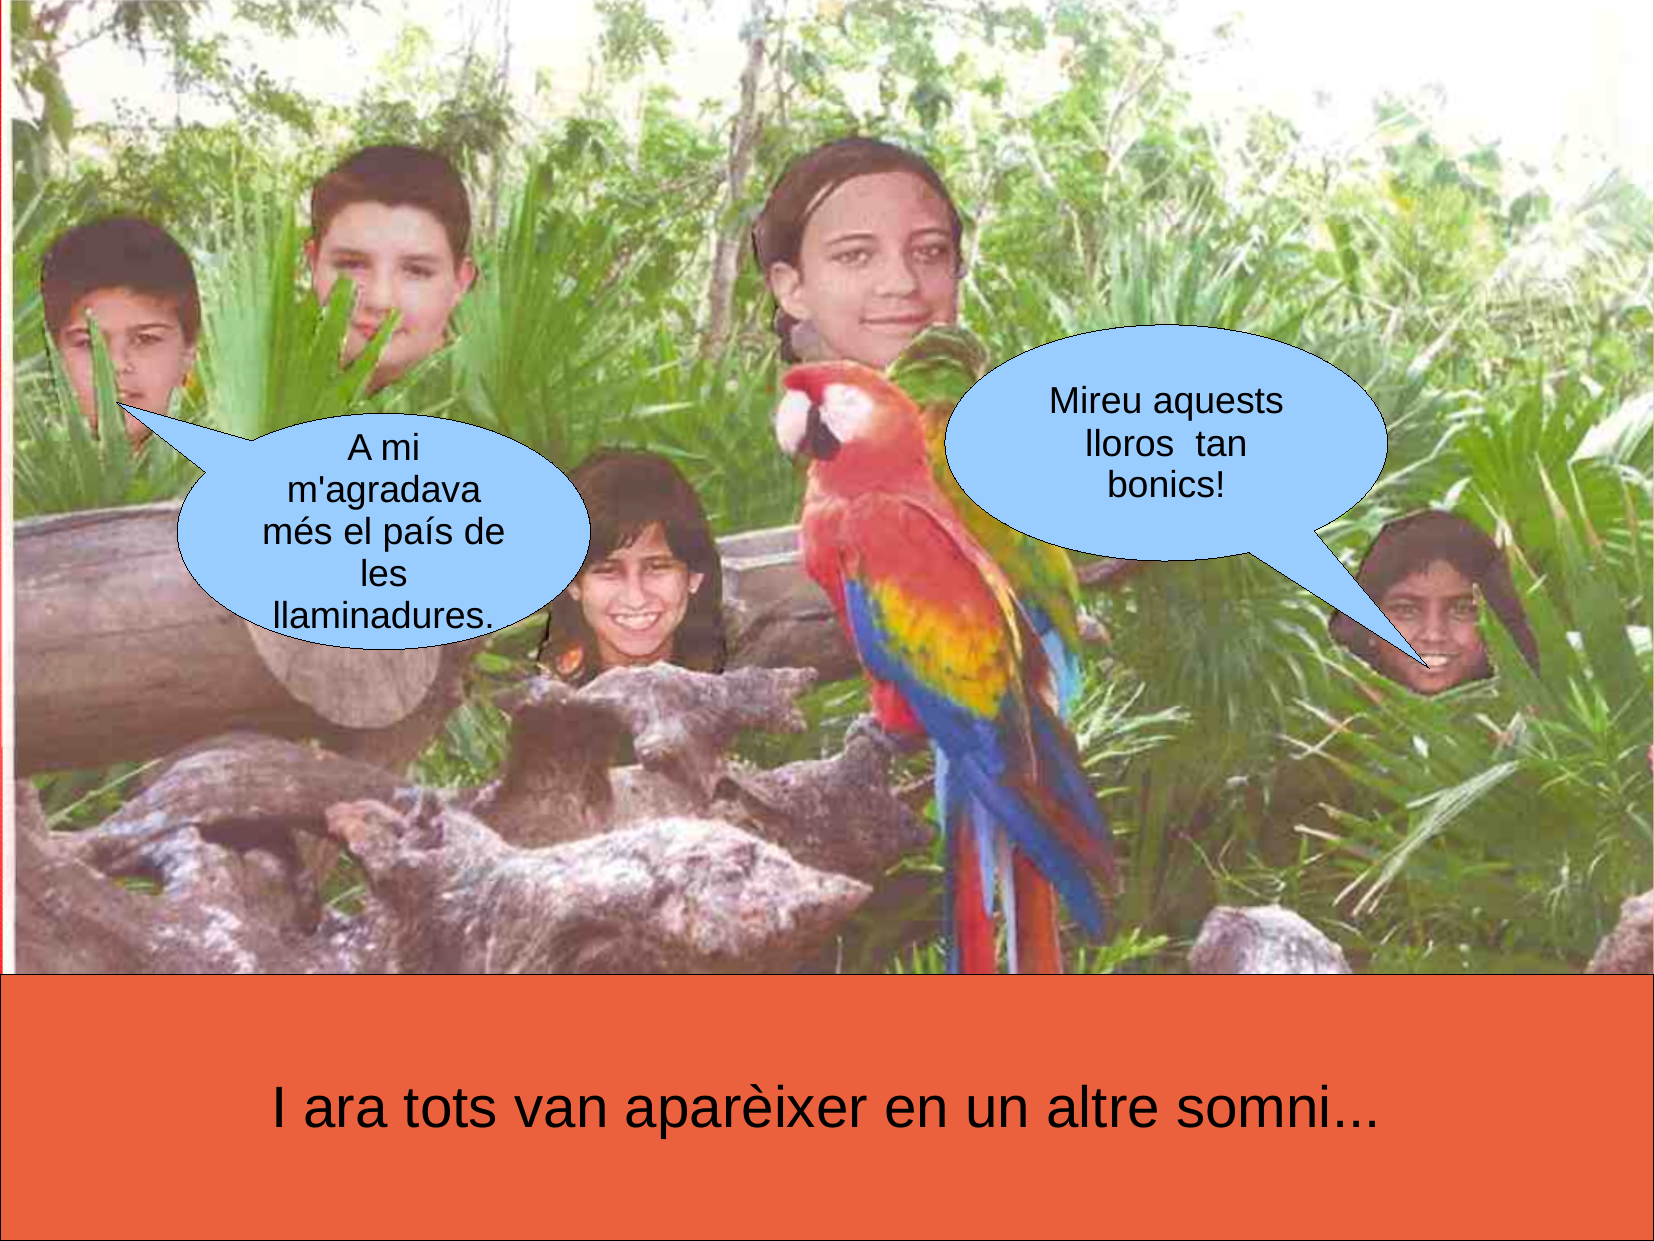

#
Mireu aquests lloros tan bonics!
A mi m'agradava més el país de les llaminadures.
I ara tots van aparèixer en un altre somni...